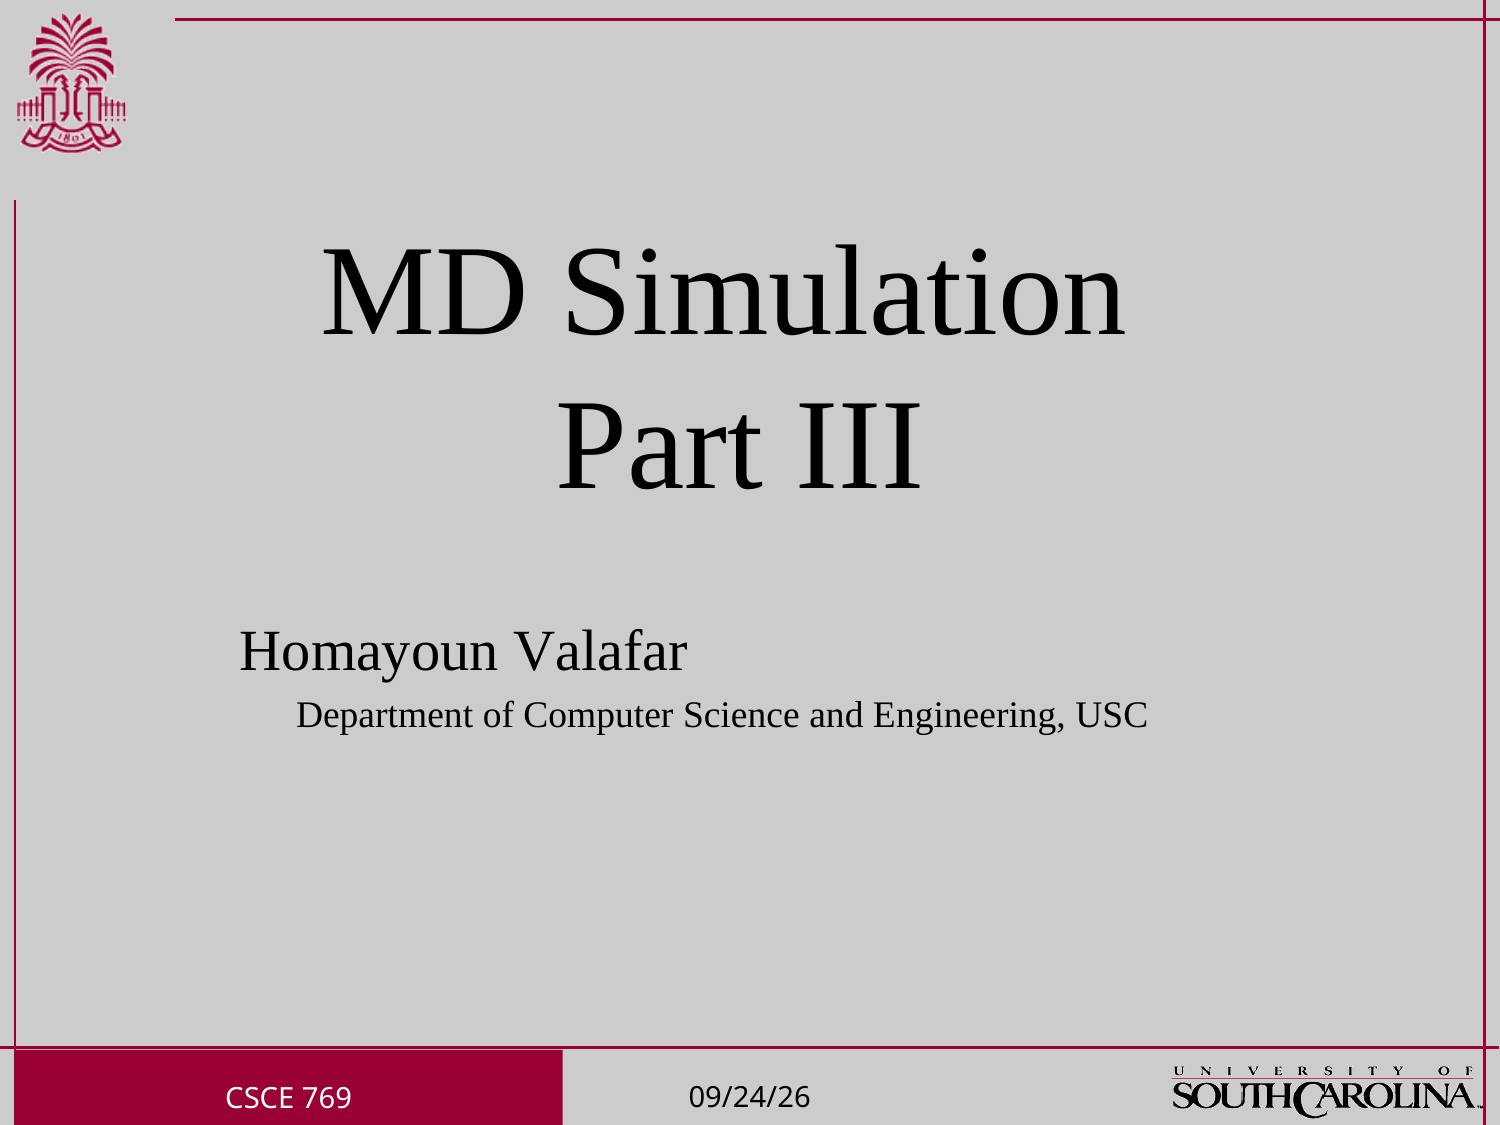

# MD Simulation Part III
Homayoun Valafar
	Department of Computer Science and Engineering, USC